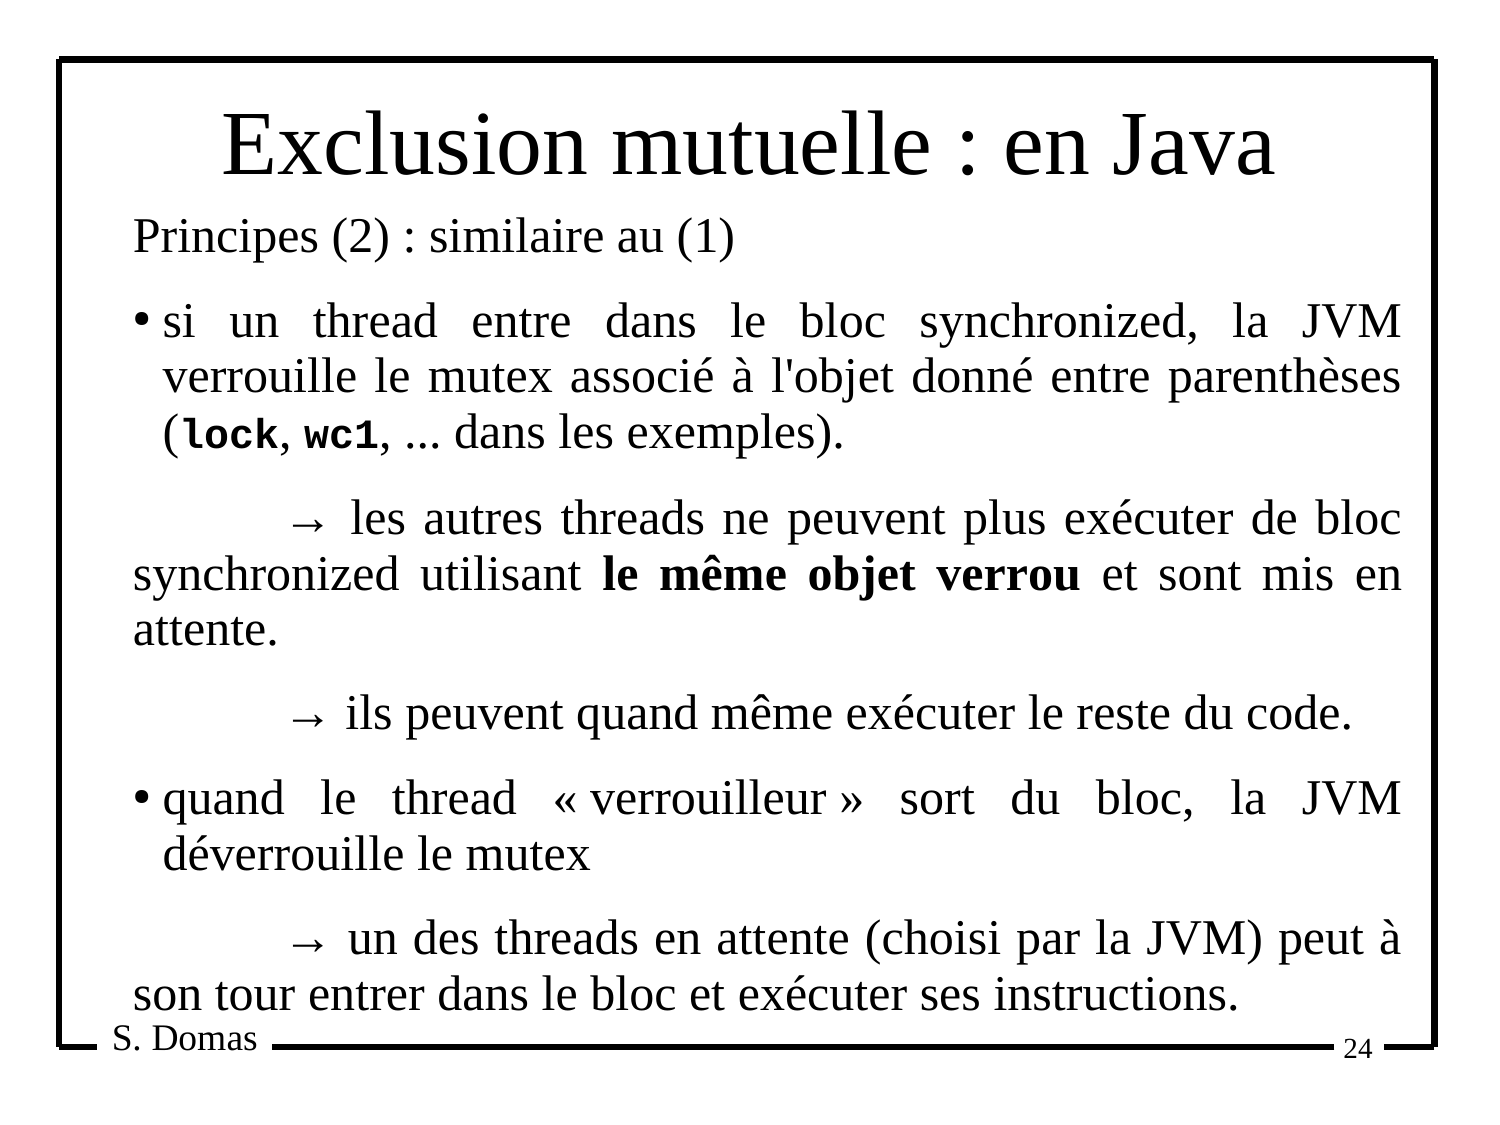

# Exclusion mutuelle : en Java
S. Domas
Principes (2) : similaire au (1)
si un thread entre dans le bloc synchronized, la JVM verrouille le mutex associé à l'objet donné entre parenthèses (lock, wc1, ... dans les exemples).
	→ les autres threads ne peuvent plus exécuter de bloc synchronized utilisant le même objet verrou et sont mis en attente.
	→ ils peuvent quand même exécuter le reste du code.
quand le thread « verrouilleur » sort du bloc, la JVM déverrouille le mutex
	→ un des threads en attente (choisi par la JVM) peut à son tour entrer dans le bloc et exécuter ses instructions.
24